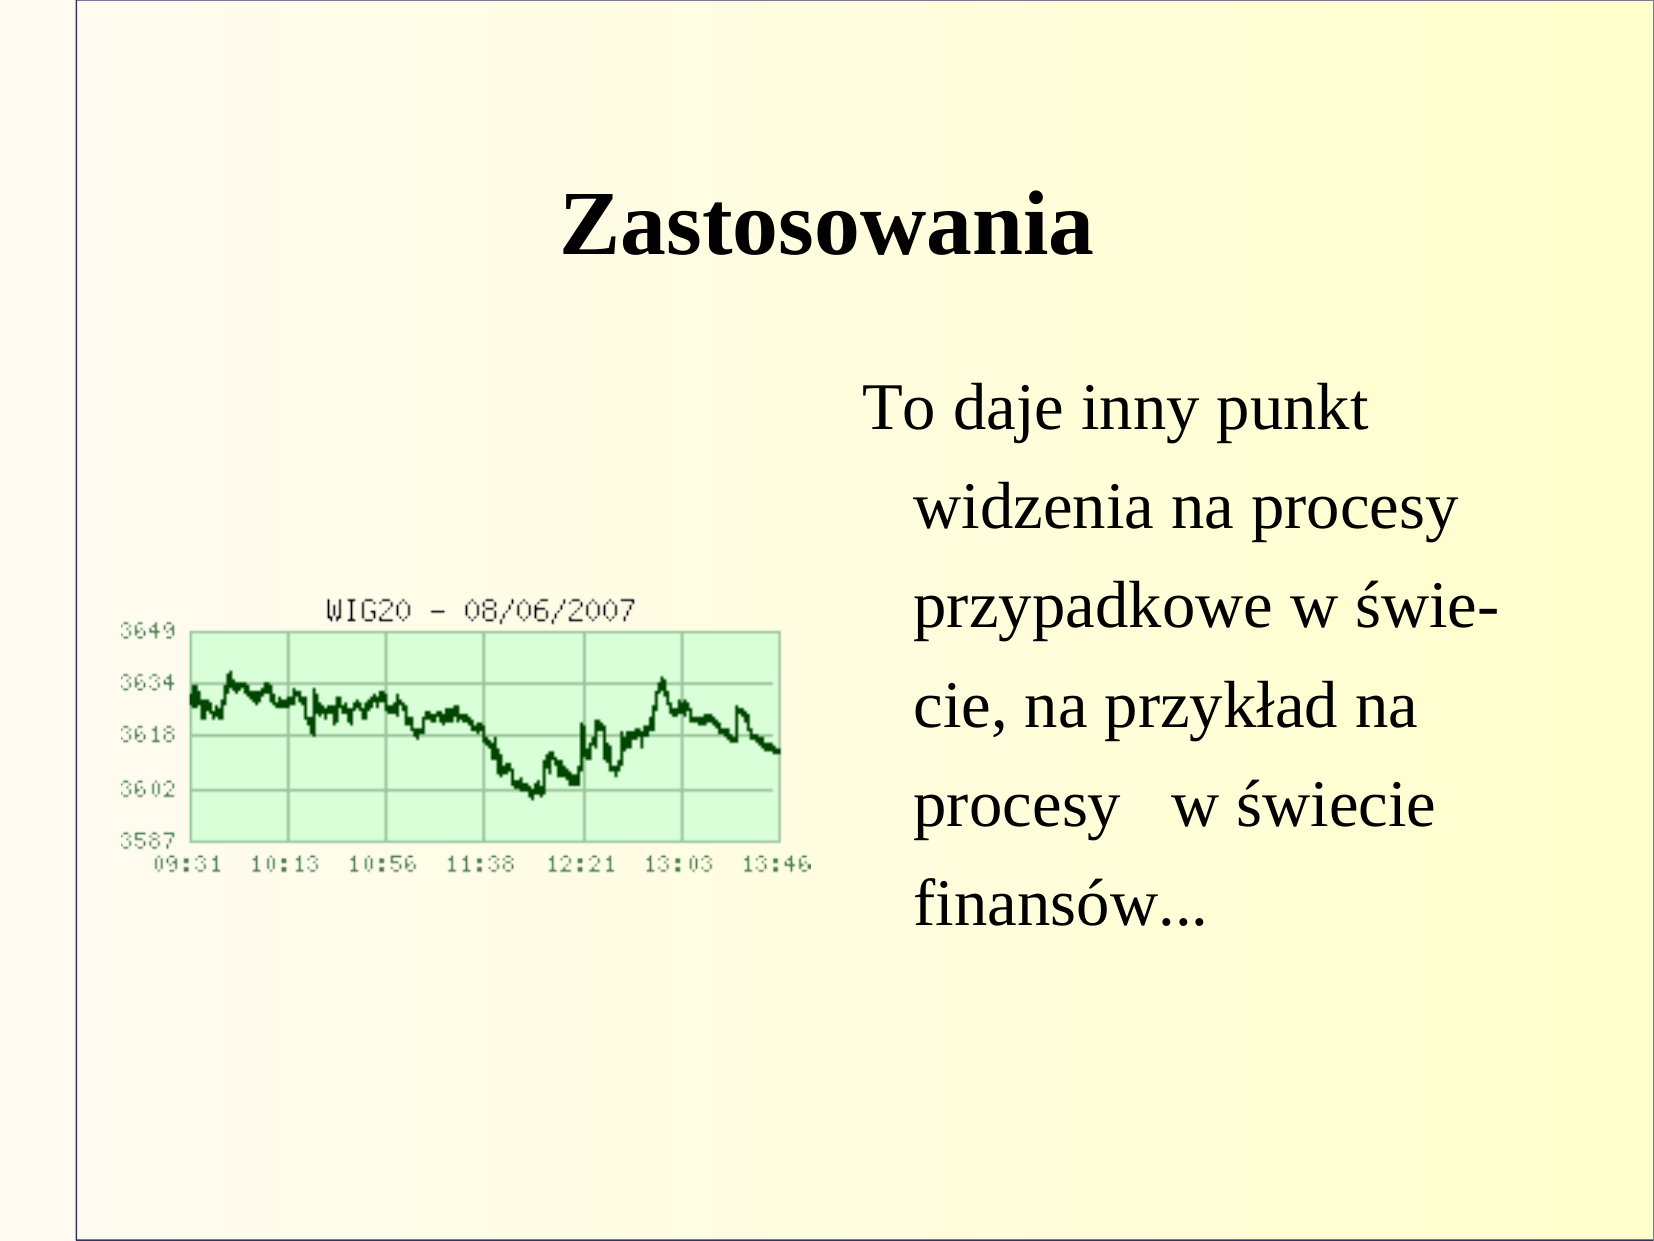

# Zastosowania
To daje inny punkt widzenia na procesy przypadkowe w świe- cie, na przykład na procesy w świecie finansów...